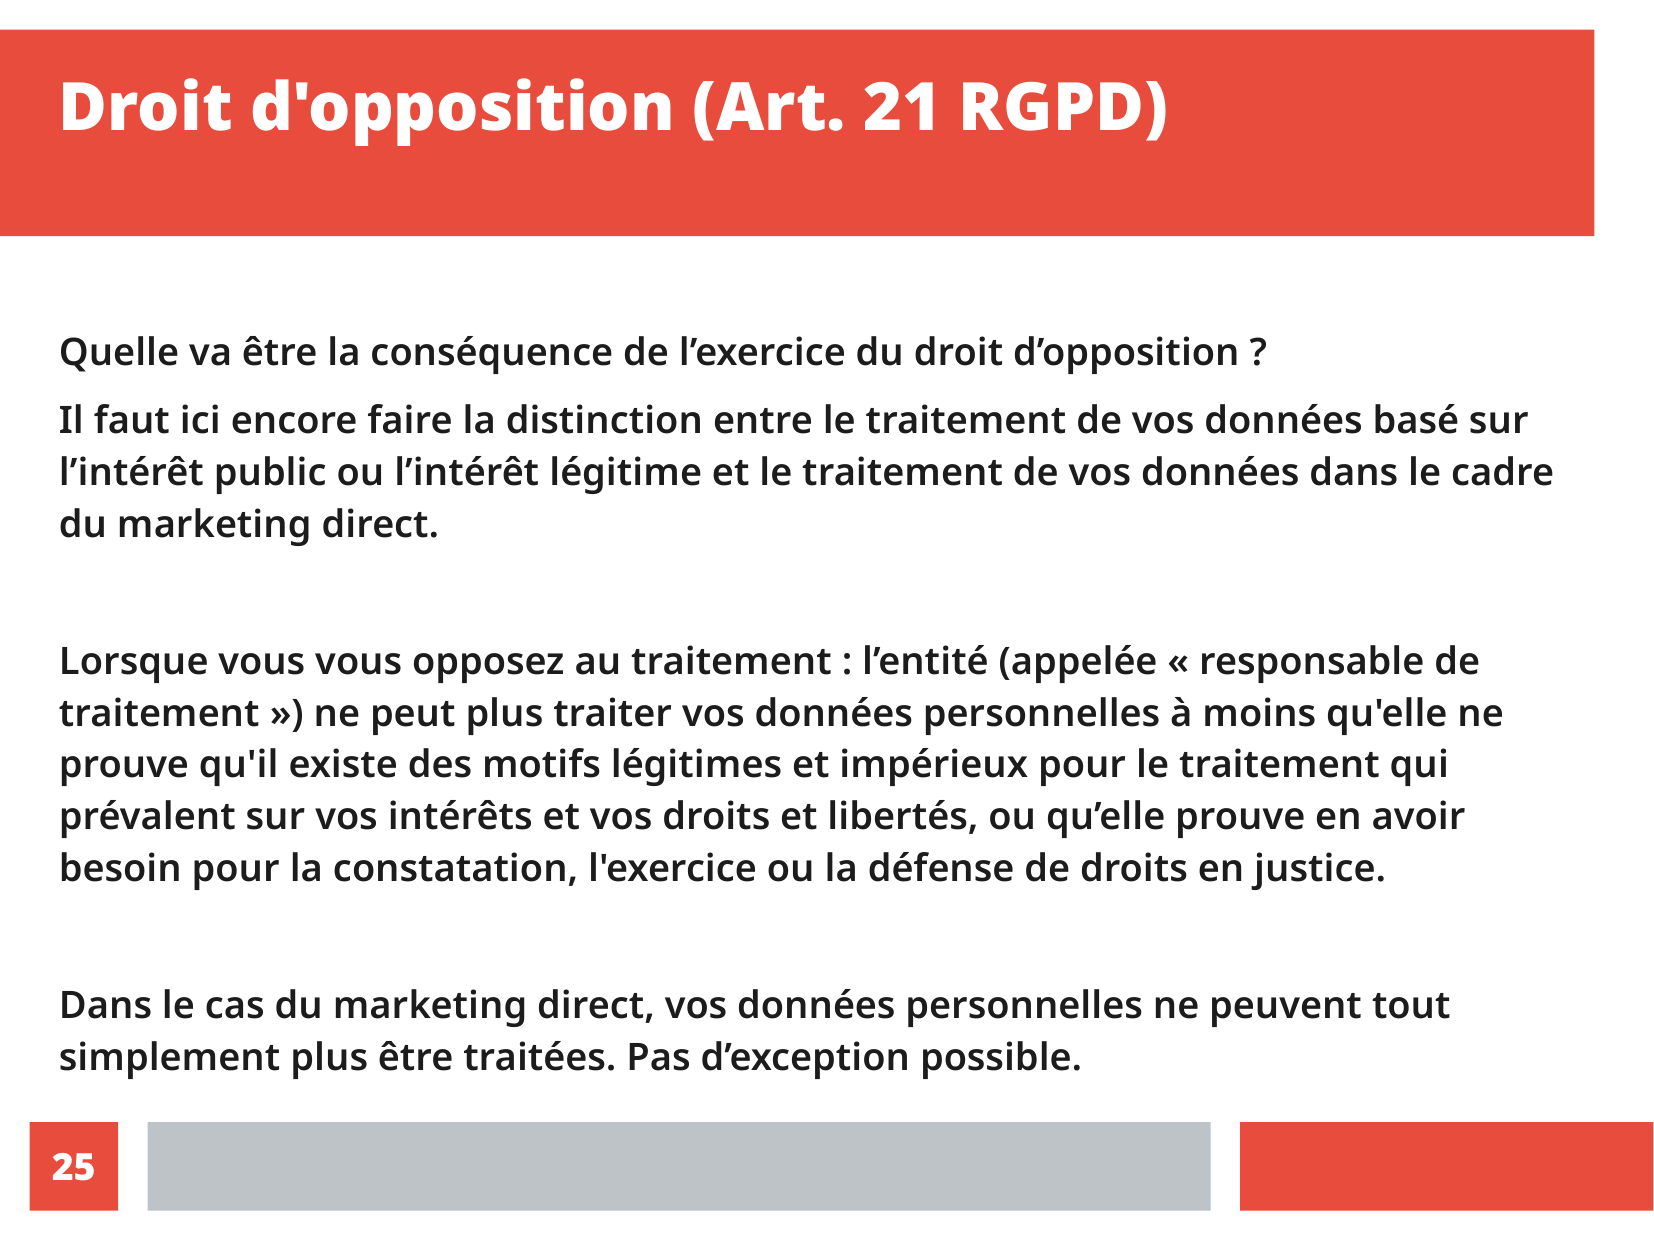

# Droit d'opposition (Art. 21 RGPD)
Quelle va être la conséquence de l’exercice du droit d’opposition ?
Il faut ici encore faire la distinction entre le traitement de vos données basé sur l’intérêt public ou l’intérêt légitime et le traitement de vos données dans le cadre du marketing direct.
Lorsque vous vous opposez au traitement : l’entité (appelée « responsable de traitement ») ne peut plus traiter vos données personnelles à moins qu'elle ne prouve qu'il existe des motifs légitimes et impérieux pour le traitement qui prévalent sur vos intérêts et vos droits et libertés, ou qu’elle prouve en avoir besoin pour la constatation, l'exercice ou la défense de droits en justice.
Dans le cas du marketing direct, vos données personnelles ne peuvent tout simplement plus être traitées. Pas d’exception possible.
25